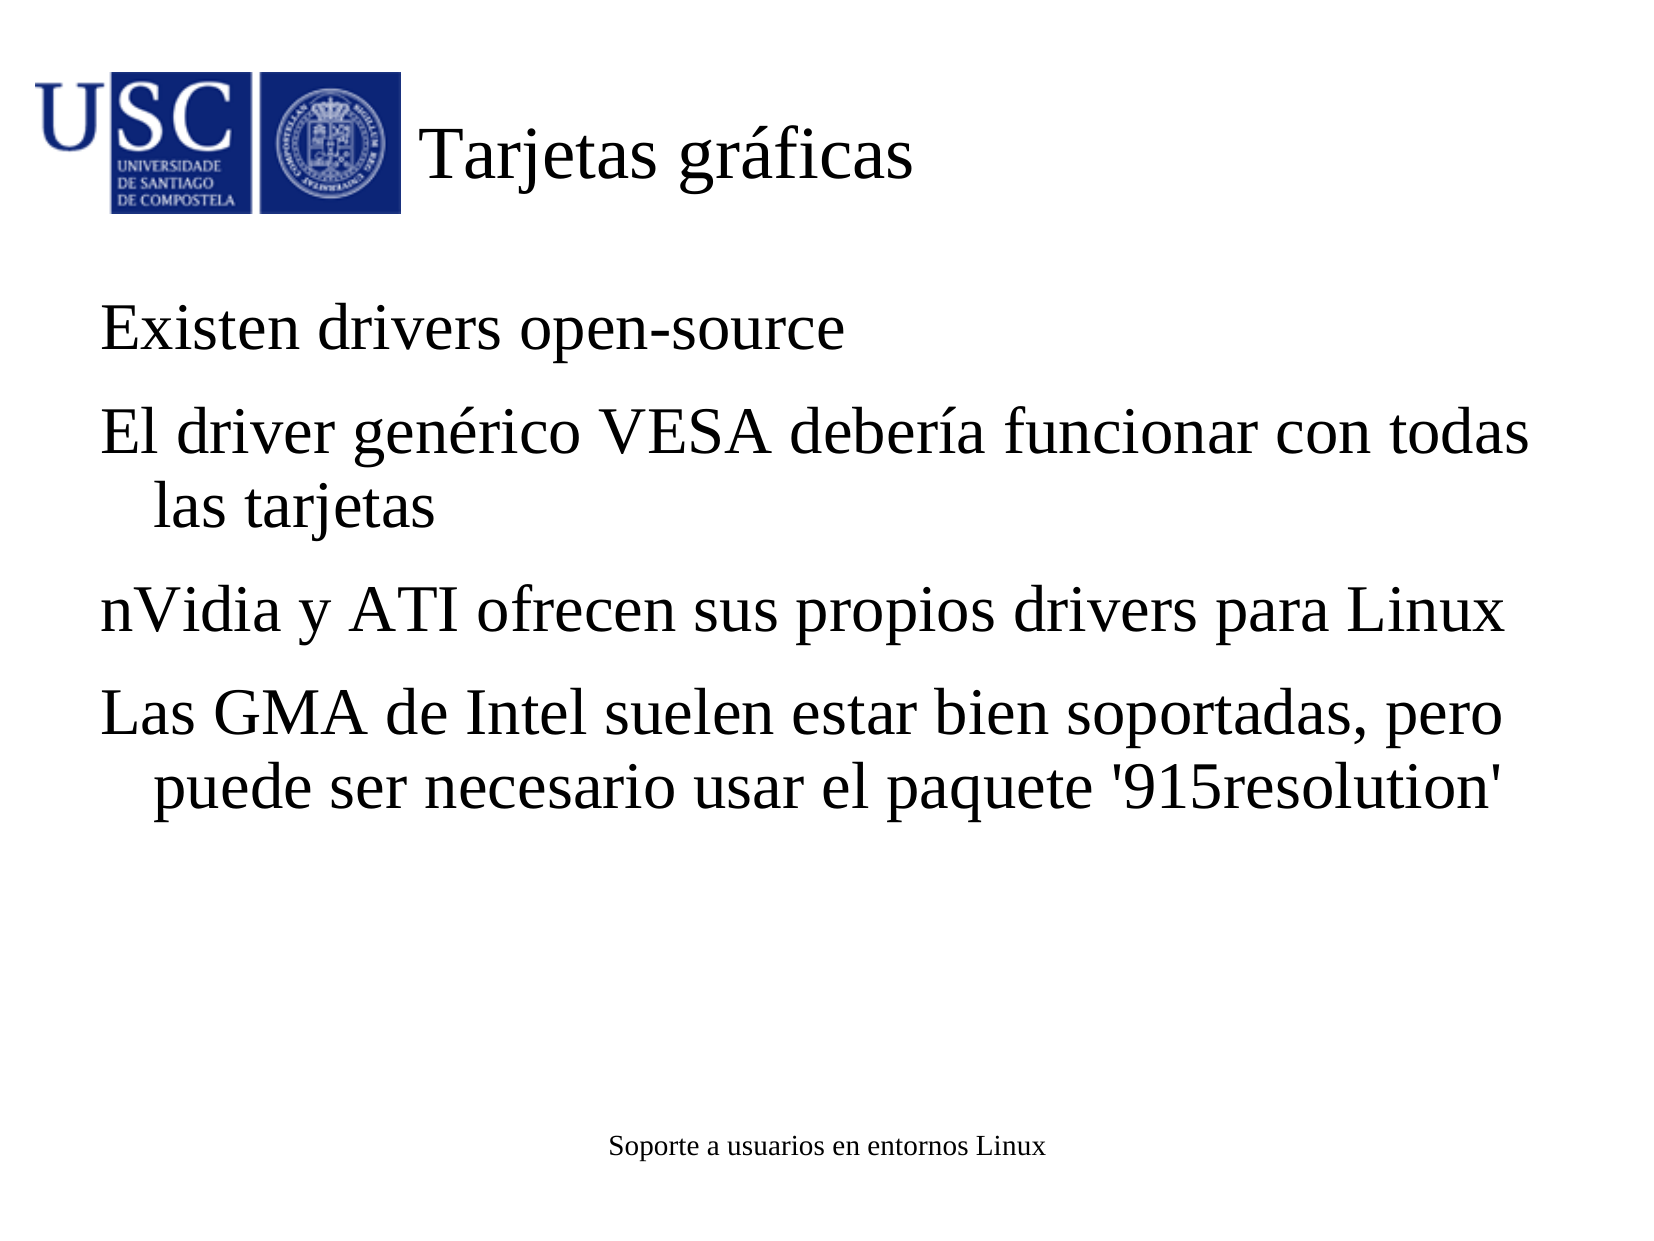

# Tarjetas gráficas
Existen drivers open-source
El driver genérico VESA debería funcionar con todas las tarjetas
nVidia y ATI ofrecen sus propios drivers para Linux
Las GMA de Intel suelen estar bien soportadas, pero puede ser necesario usar el paquete '915resolution'